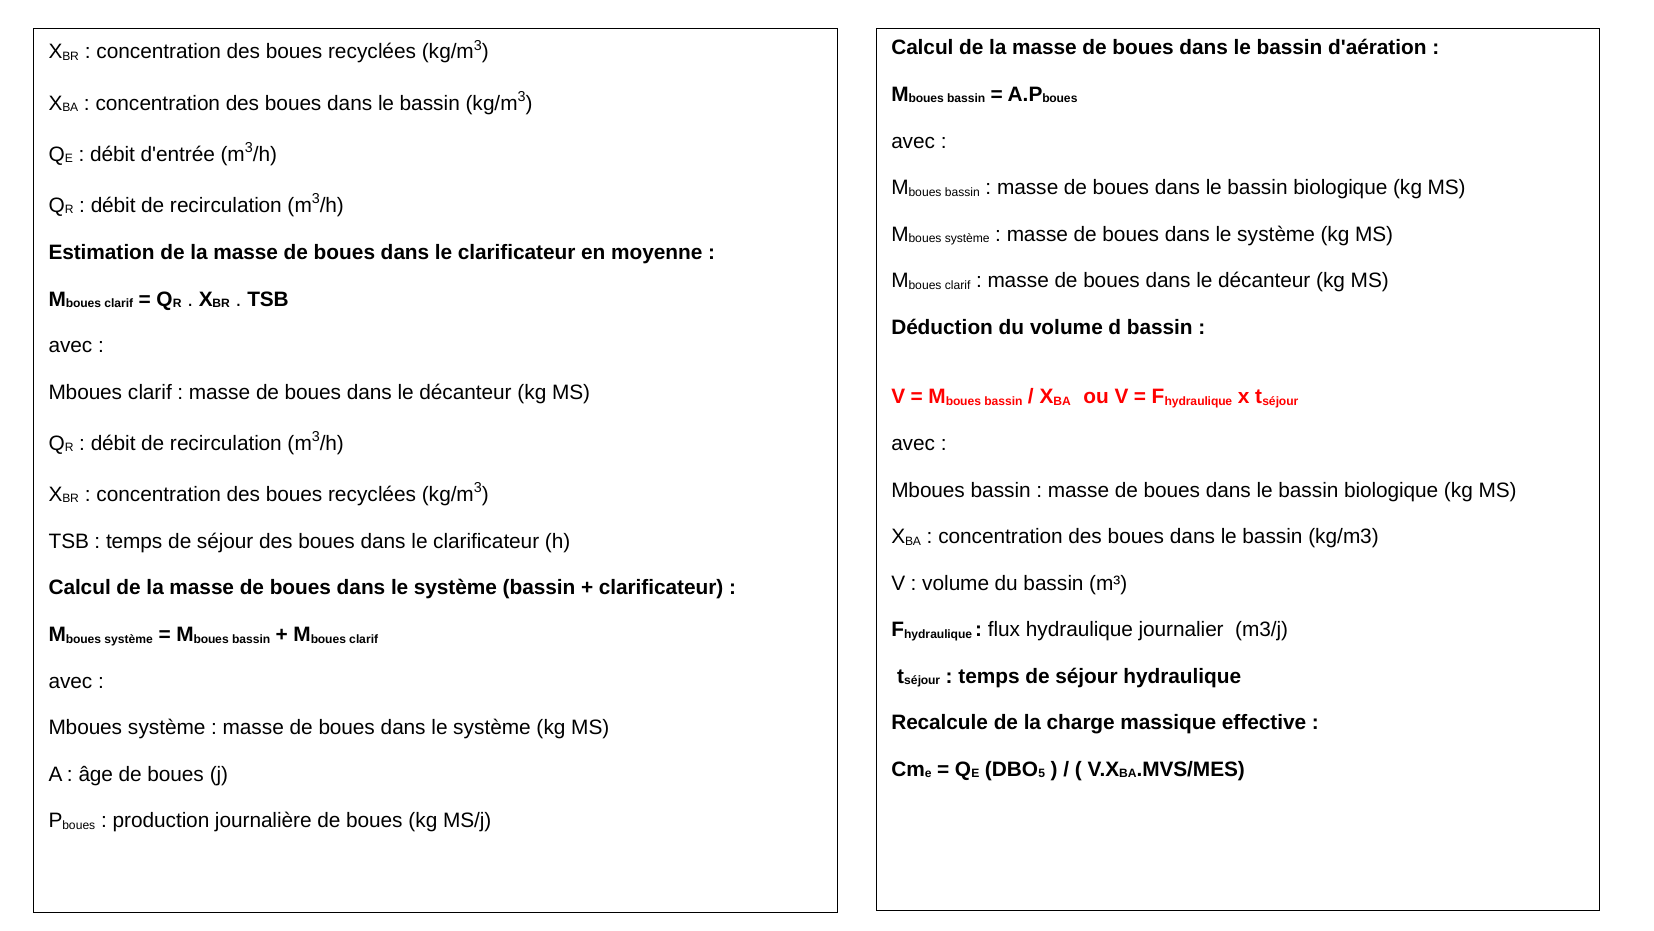

XBR : concentration des boues recyclées (kg/m3)
XBA : concentration des boues dans le bassin (kg/m3)
QE : débit d'entrée (m3/h)
QR : débit de recirculation (m3/h)
Estimation de la masse de boues dans le clarificateur en moyenne :
Mboues clarif = QR . XBR . TSB
avec :
Mboues clarif : masse de boues dans le décanteur (kg MS)
QR : débit de recirculation (m3/h)
XBR : concentration des boues recyclées (kg/m3)
TSB : temps de séjour des boues dans le clarificateur (h)
Calcul de la masse de boues dans le système (bassin + clarificateur) :
Mboues système = Mboues bassin + Mboues clarif
avec :
Mboues système : masse de boues dans le système (kg MS)
A : âge de boues (j)
Pboues : production journalière de boues (kg MS/j)
Calcul de la masse de boues dans le bassin d'aération :
Mboues bassin = A.Pboues
avec :
Mboues bassin : masse de boues dans le bassin biologique (kg MS)
Mboues système : masse de boues dans le système (kg MS)
Mboues clarif : masse de boues dans le décanteur (kg MS)
Déduction du volume d bassin :
V = Mboues bassin / XBA ou V = Fhydraulique x tséjour
avec :
Mboues bassin : masse de boues dans le bassin biologique (kg MS)
XBA : concentration des boues dans le bassin (kg/m3)
V : volume du bassin (m³)
Fhydraulique : flux hydraulique journalier (m3/j)
 tséjour : temps de séjour hydraulique
Recalcule de la charge massique effective :
Cme = QE (DBO5 ) / ( V.XBA.MVS/MES)